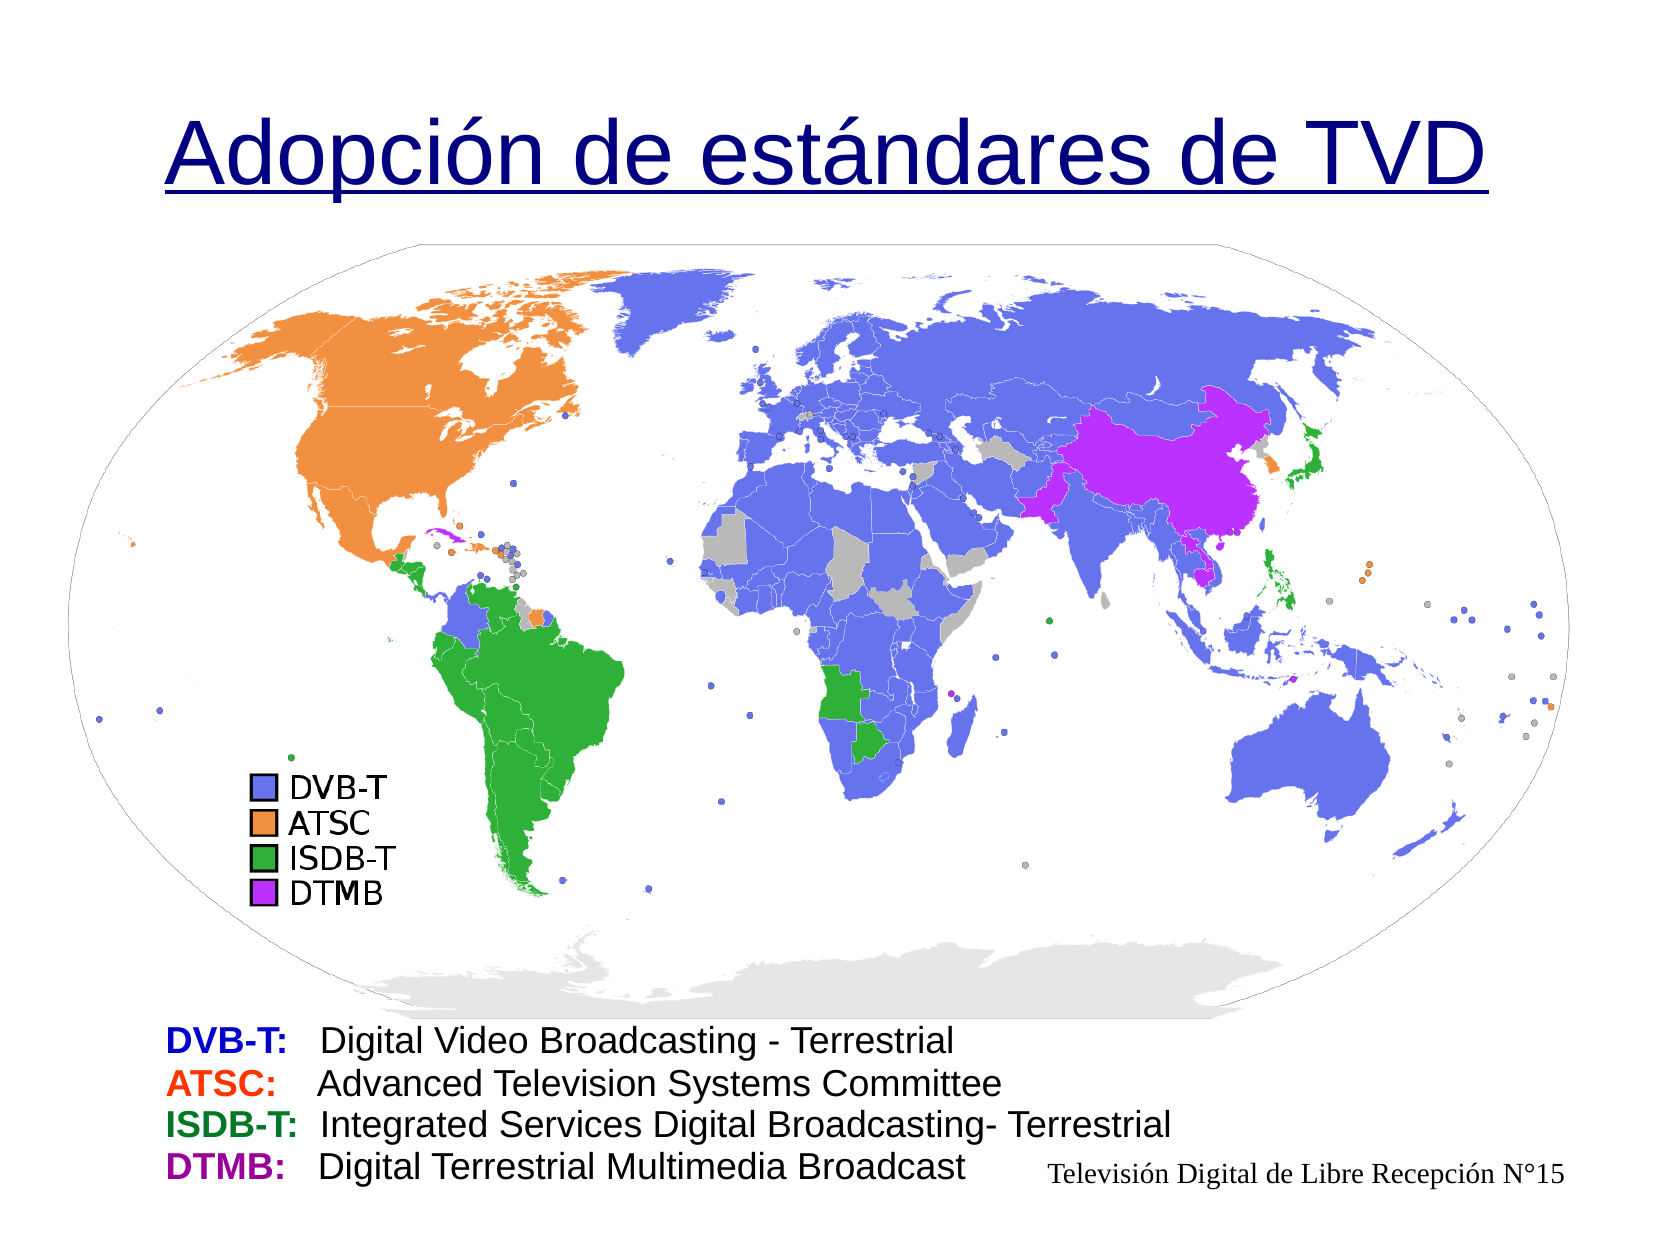

# Adopción de estándares de TVD
DVB-T: Digital Video Broadcasting - Terrestrial
ATSC: Advanced Television Systems Committee
ISDB-T: Integrated Services Digital Broadcasting- Terrestrial
DTMB: Digital Terrestrial Multimedia Broadcast
15